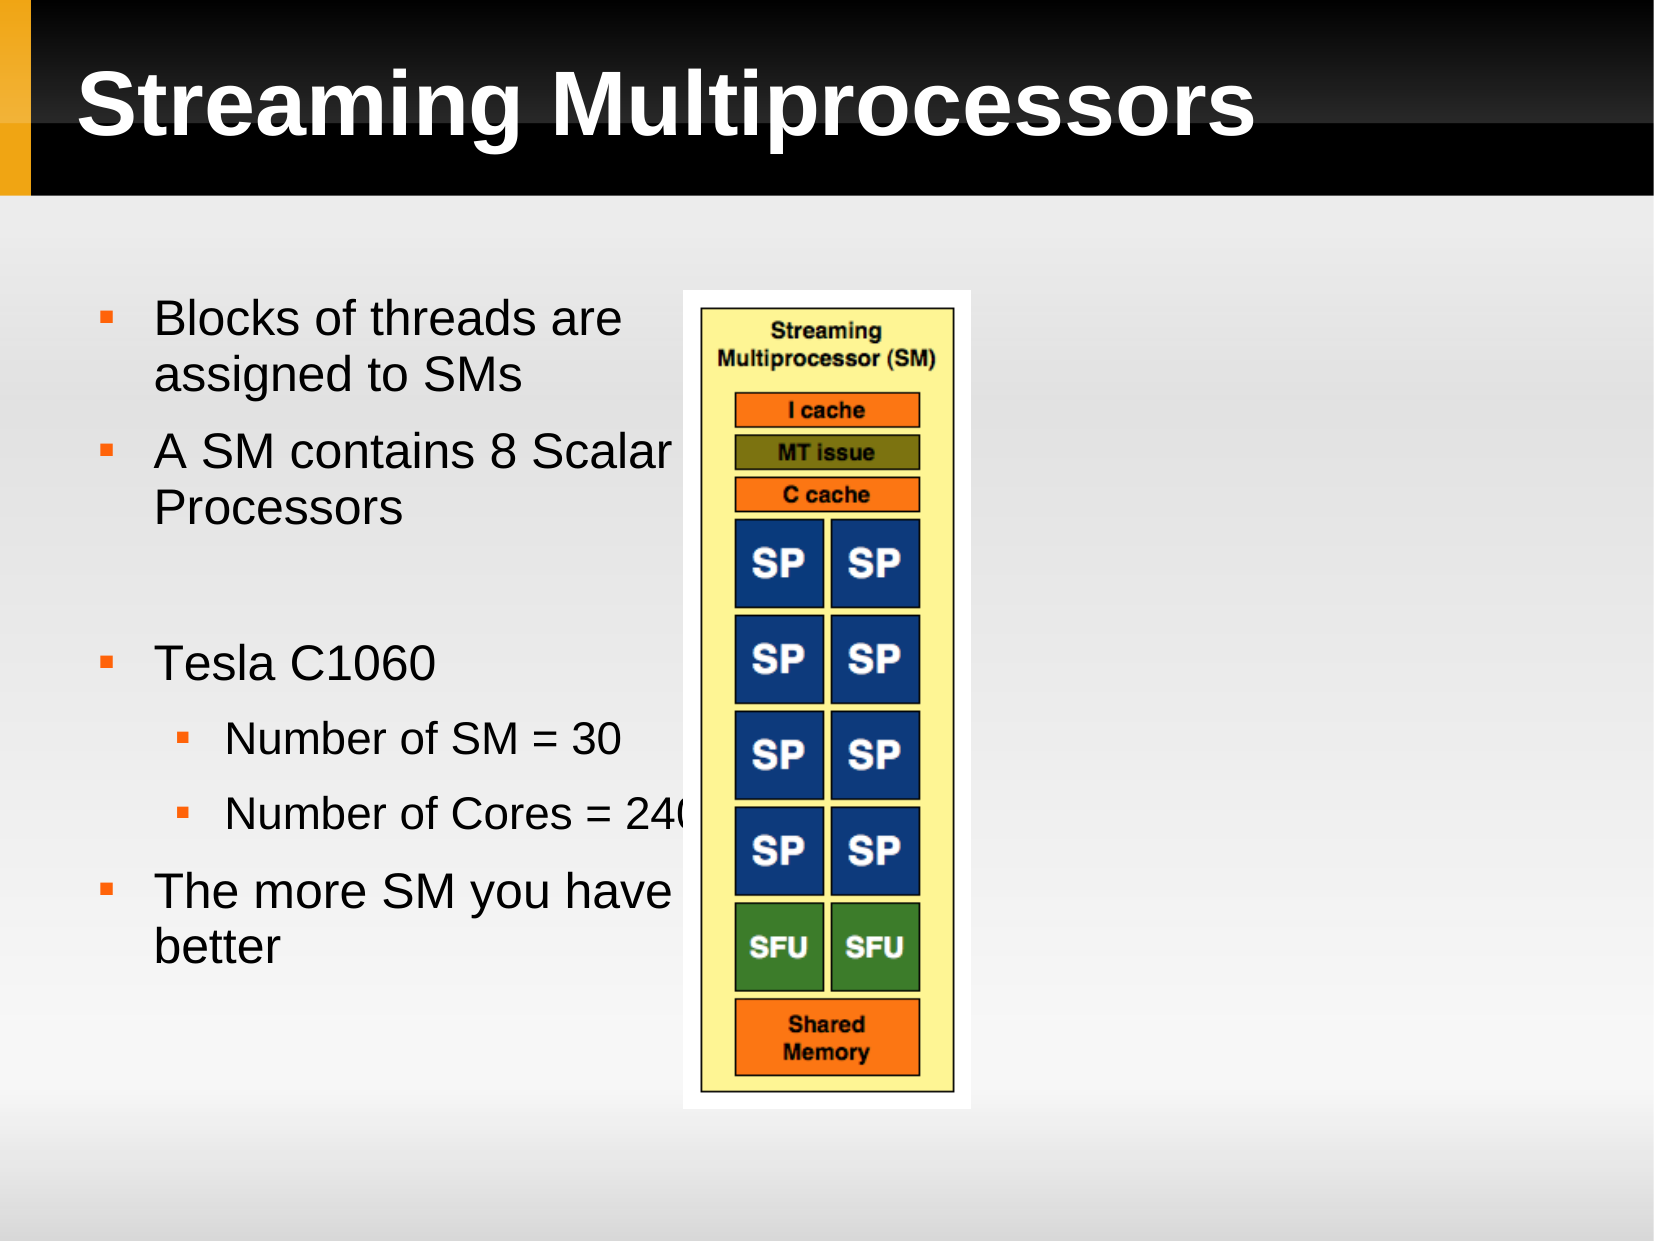

# Streaming Multiprocessors
Blocks of threads are assigned to SMs
A SM contains 8 Scalar Processors
Tesla C1060
Number of SM = 30
Number of Cores = 240
The more SM you have the better